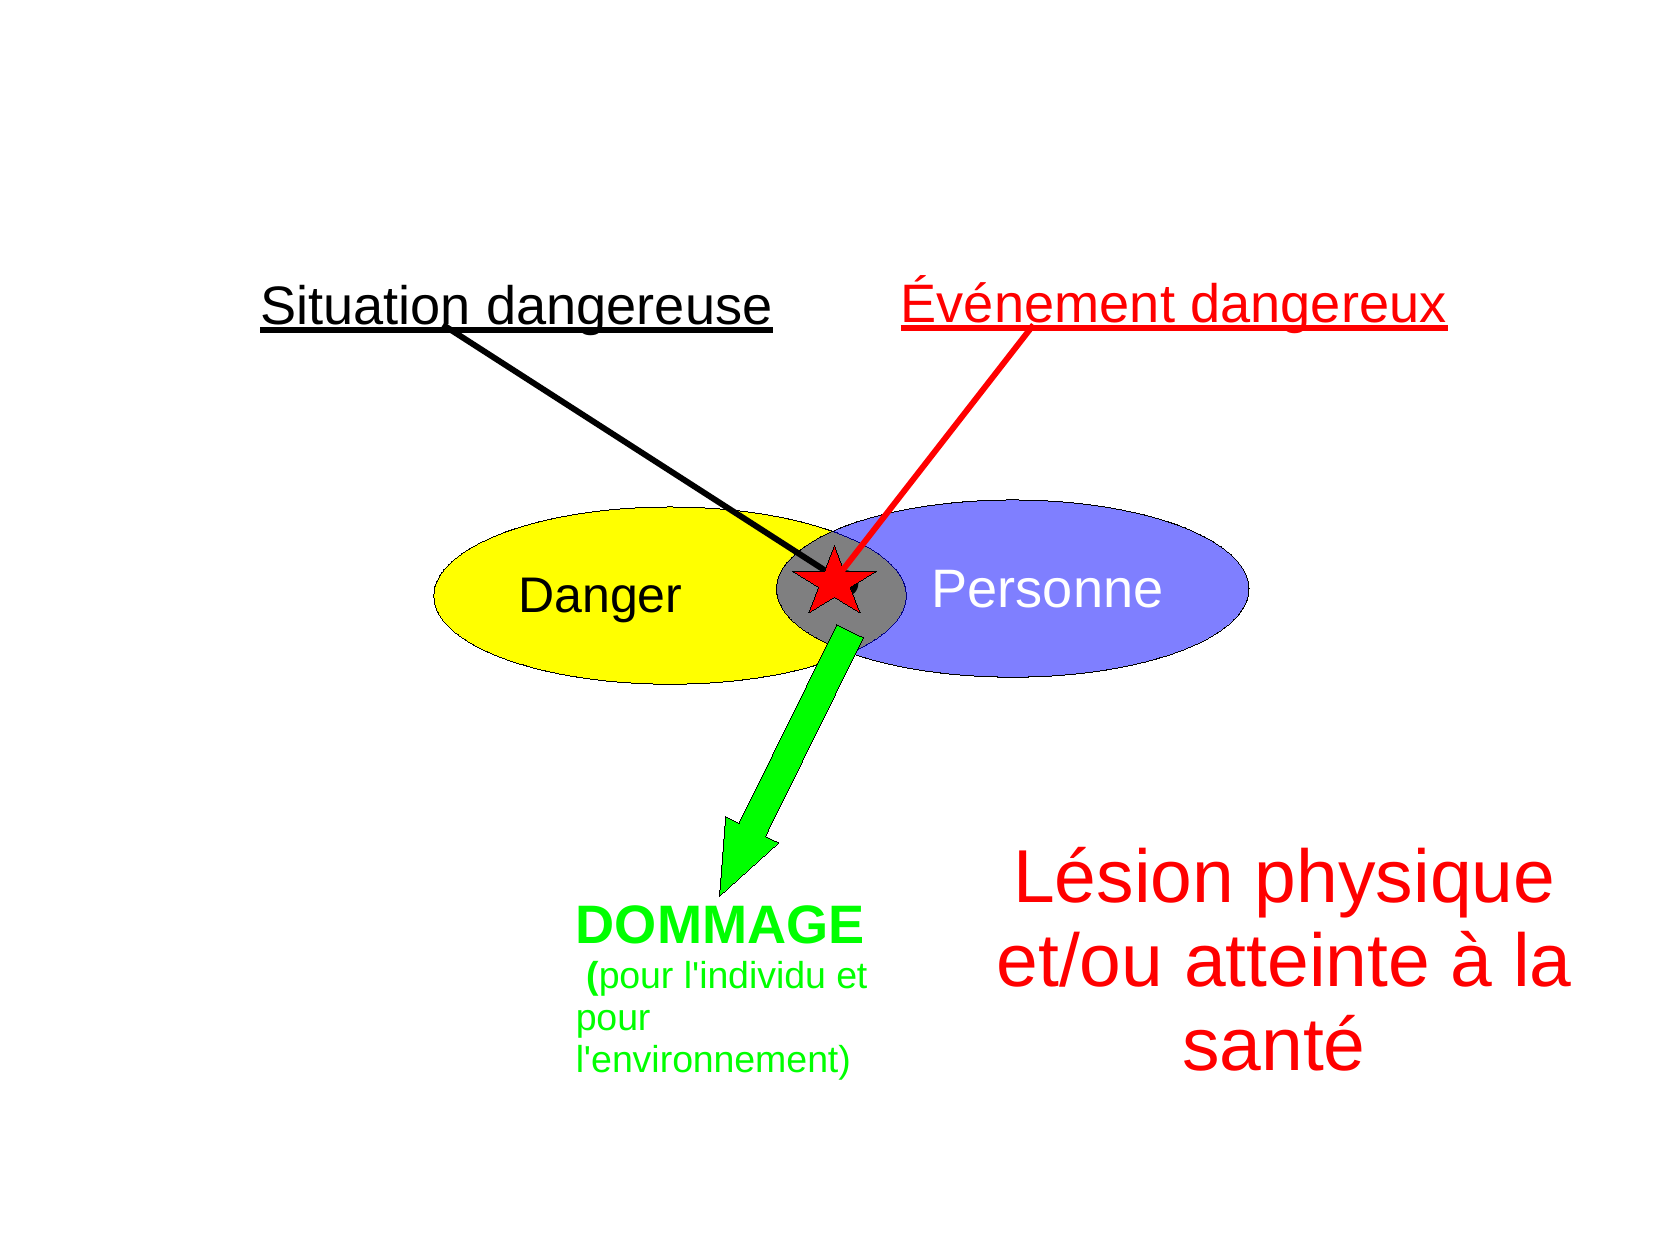

Événement dangereux
Situation dangereuse
Personne
Danger
Lésion physique et/ou atteinte à la santé
DOMMAGE
 (pour l'individu et pour l'environnement)